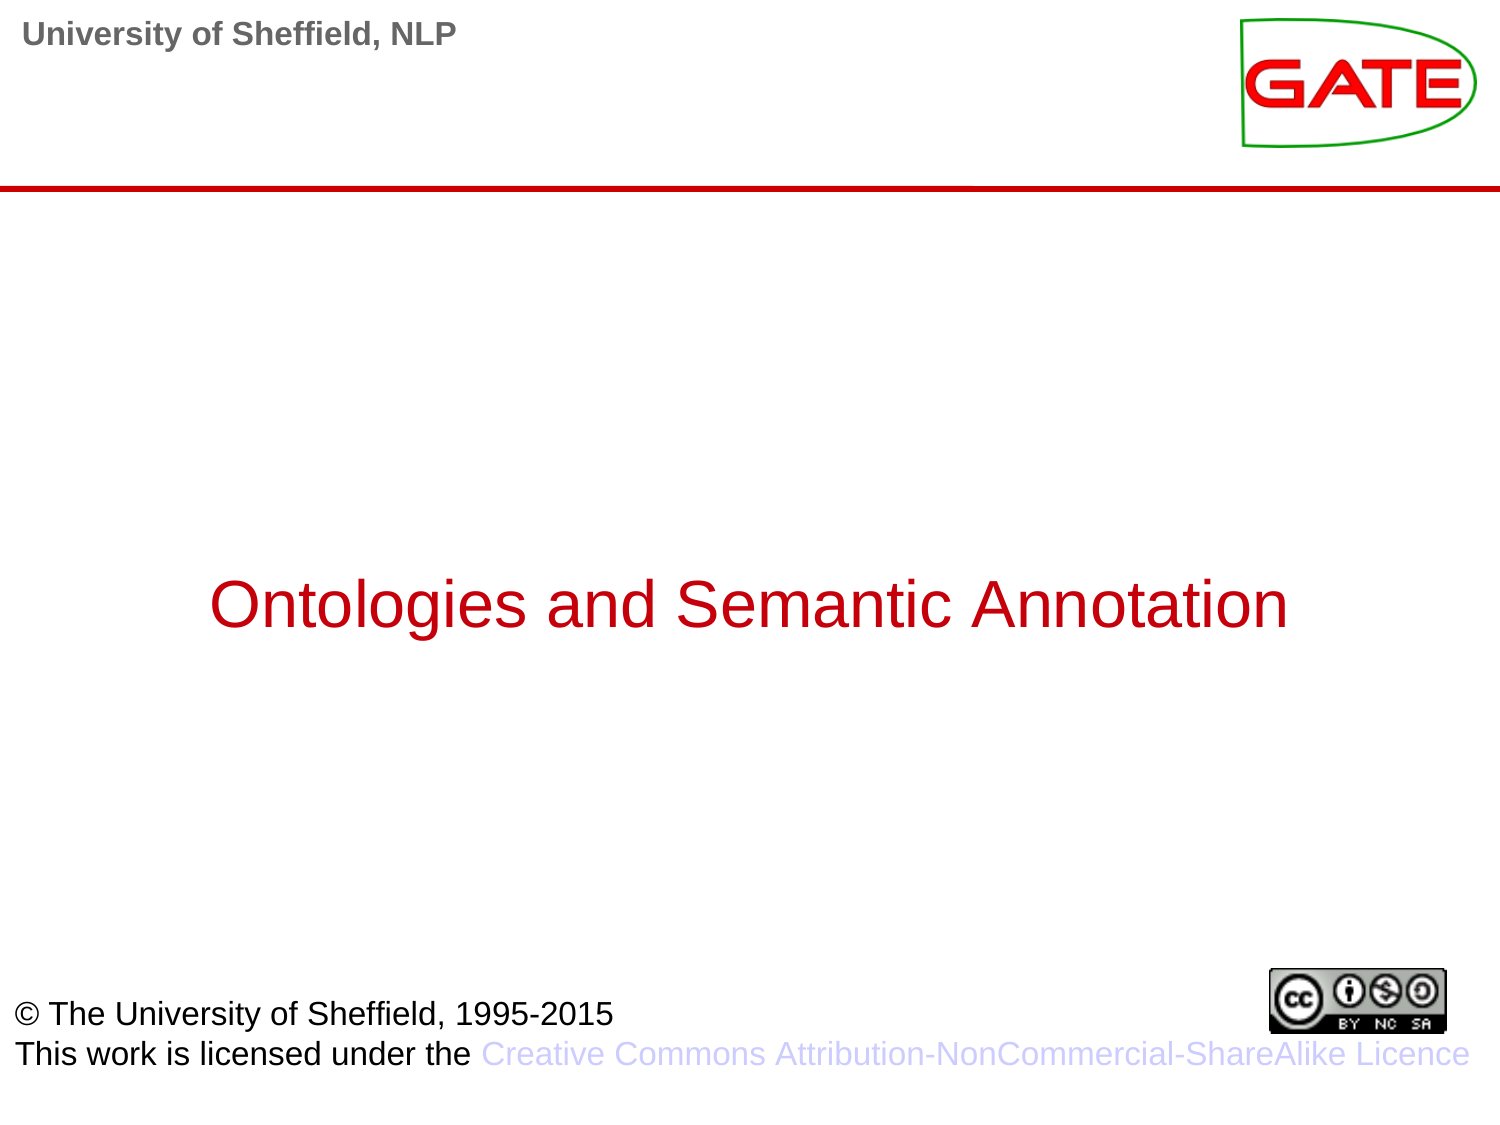

# Ontologies and Semantic Annotation
© The University of Sheffield, 1995-2015
This work is licensed under the Creative Commons Attribution-NonCommercial-ShareAlike Licence